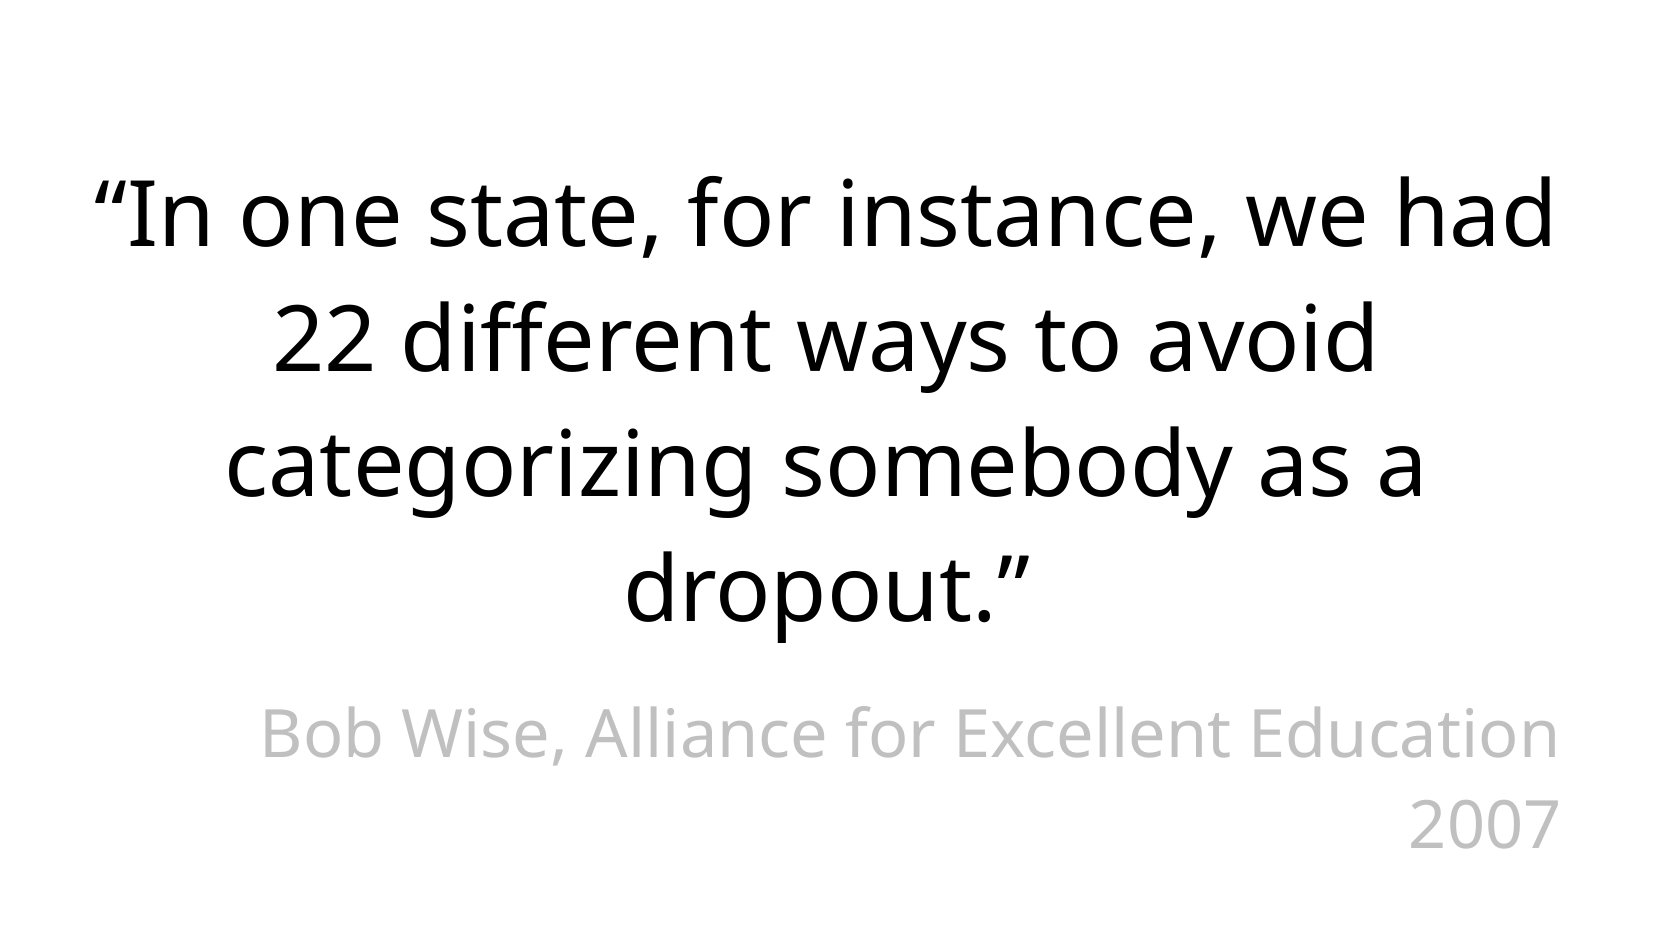

# “In one state, for instance, we had 22 different ways to avoid categorizing somebody as a dropout.”
Bob Wise, Alliance for Excellent Education 2007